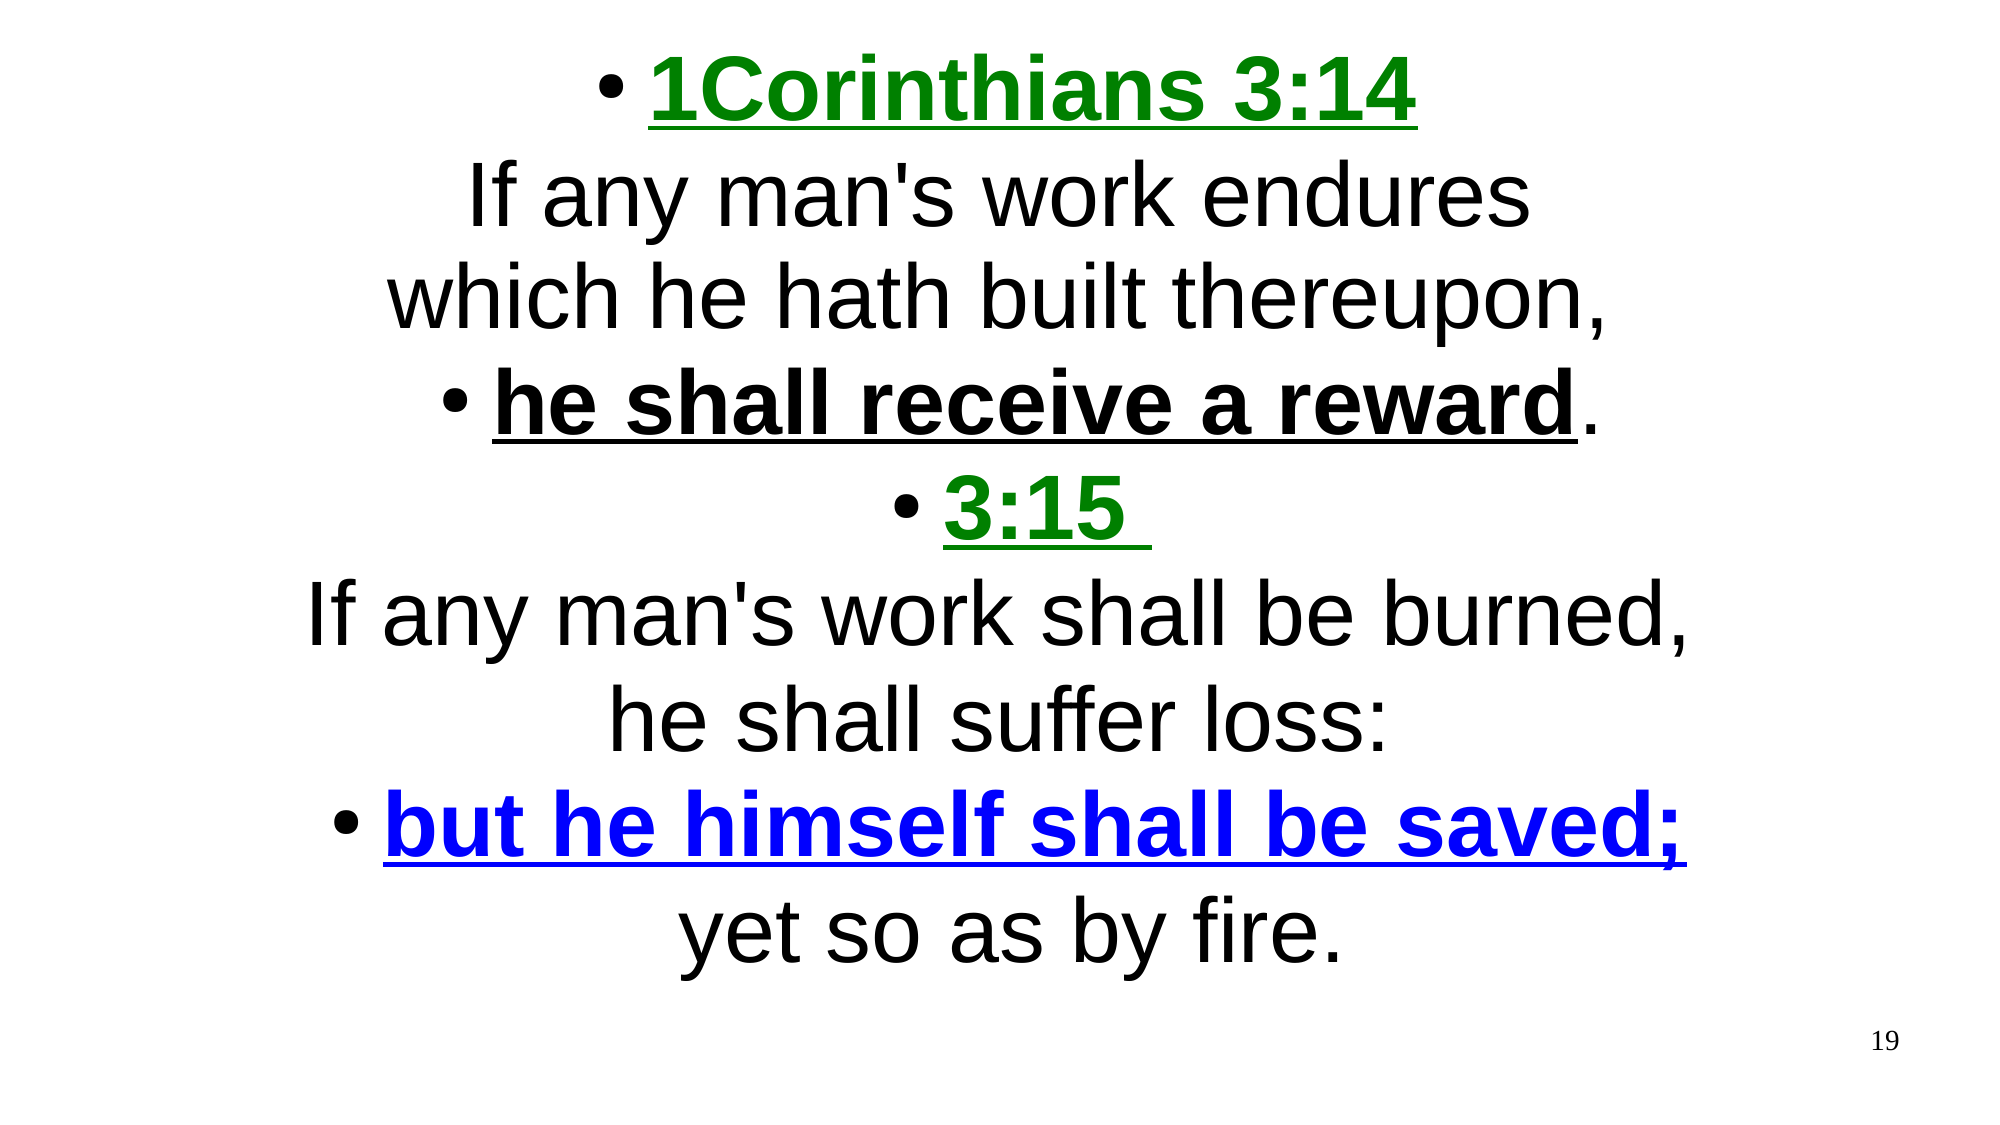

# 1Corinthians 3:14
If any man's work endures
which he hath built thereupon,
he shall receive a reward.
3:15
If any man's work shall be burned,
he shall suffer loss:
but he himself shall be saved;
yet so as by fire.
19